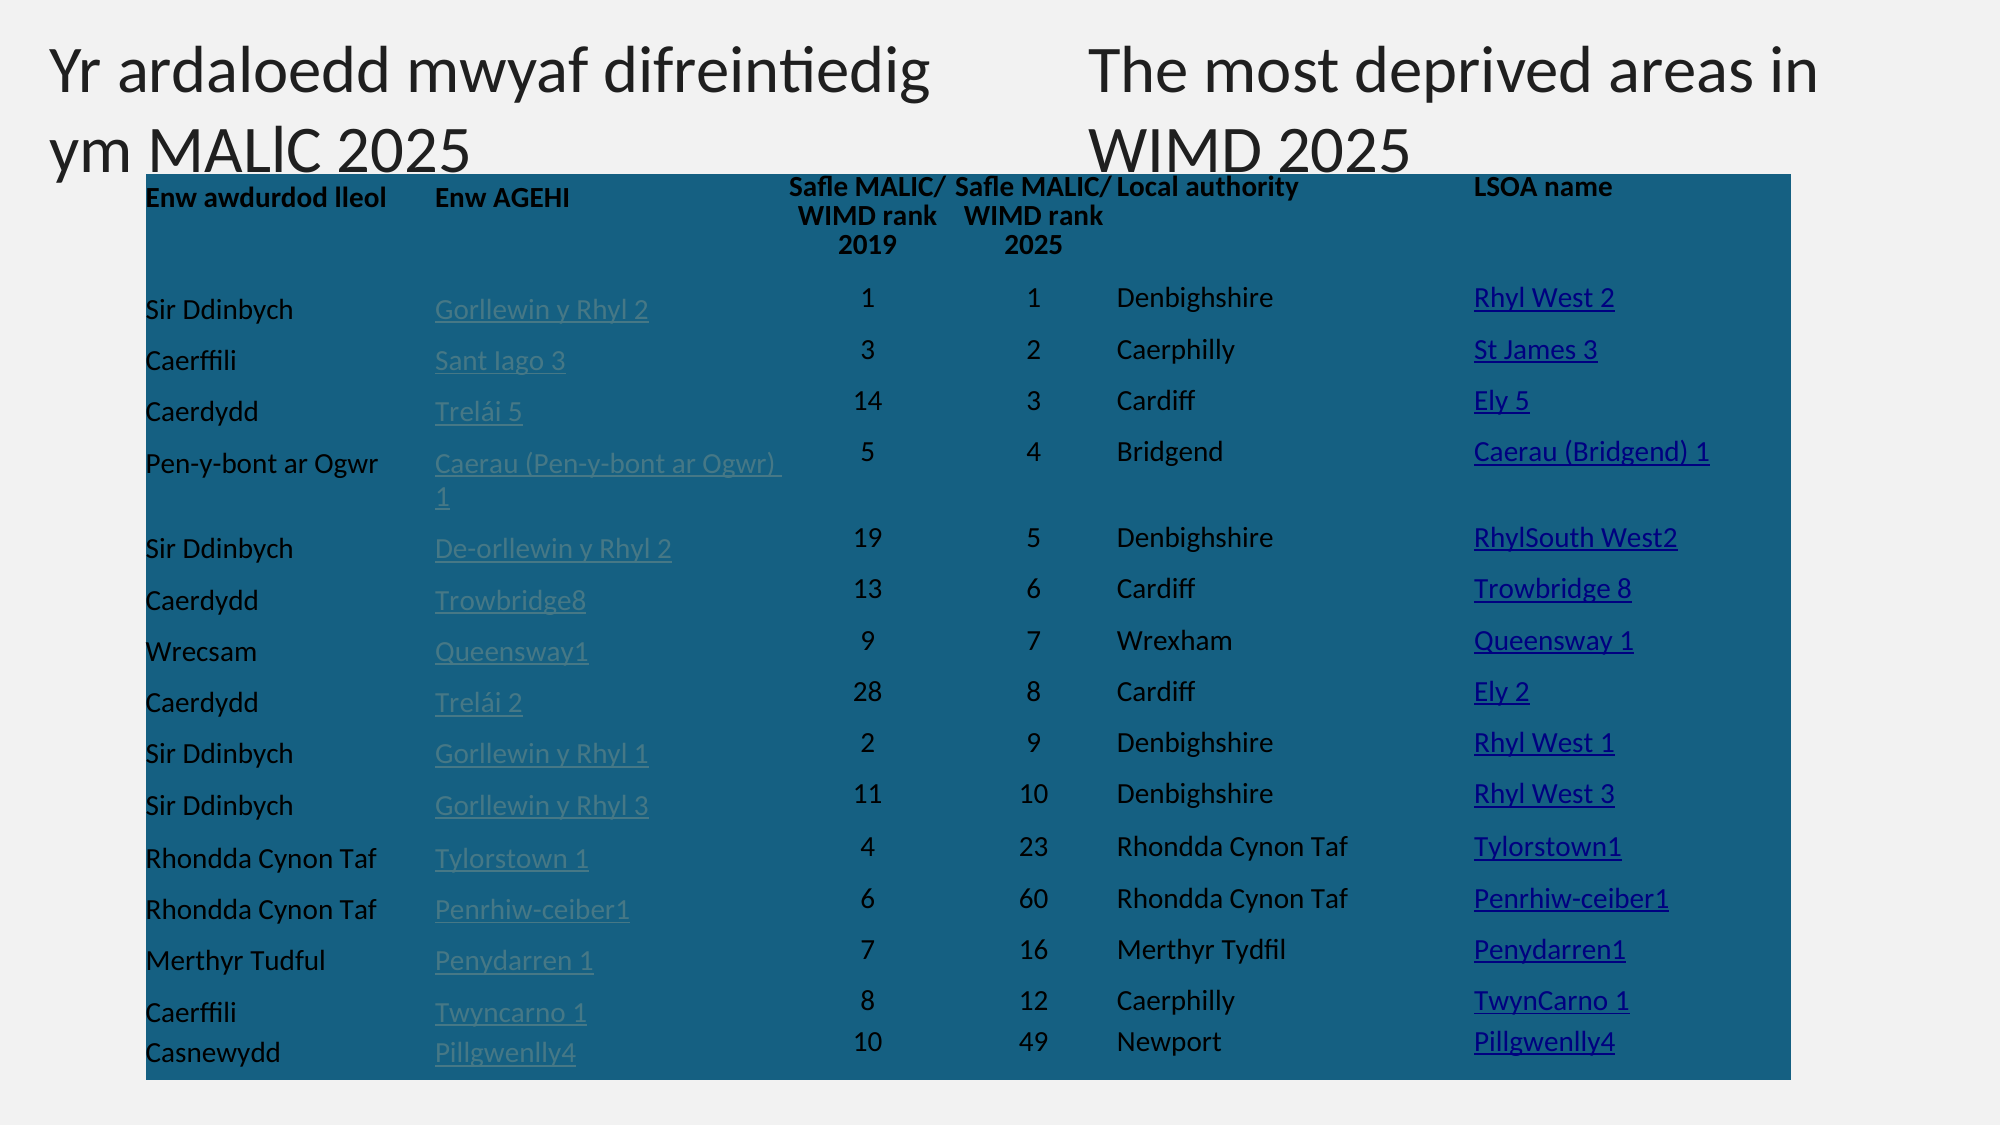

Yr ardaloedd mwyaf difreintiedig ym MALlC 2025
The most deprived areas in WIMD 2025
| Enw awdurdod lleol | Enw AGEHI | Safle MALIC/ WIMD rank 2019 | Safle MALIC/ WIMD rank 2025 | Local authority | LSOA name |
| --- | --- | --- | --- | --- | --- |
| Sir Ddinbych | Gorllewin y Rhyl 2 | 1 | 1 | Denbighshire | Rhyl West 2 |
| Caerffili | Sant Iago 3 | 3 | 2 | Caerphilly | St James 3 |
| Caerdydd | Trelái 5 | 14 | 3 | Cardiff | Ely 5 |
| Pen-y-bont ar Ogwr | Caerau (Pen-y-bont ar Ogwr) 1 | 5 | 4 | Bridgend | Caerau (Bridgend) 1 |
| Sir Ddinbych | De-orllewin y Rhyl 2 | 19 | 5 | Denbighshire | RhylSouth West2 |
| Caerdydd | Trowbridge8 | 13 | 6 | Cardiff | Trowbridge 8 |
| Wrecsam | Queensway1 | 9 | 7 | Wrexham | Queensway 1 |
| Caerdydd | Trelái 2 | 28 | 8 | Cardiff | Ely 2 |
| Sir Ddinbych | Gorllewin y Rhyl 1 | 2 | 9 | Denbighshire | Rhyl West 1 |
| Sir Ddinbych | Gorllewin y Rhyl 3 | 11 | 10 | Denbighshire | Rhyl West 3 |
| Rhondda Cynon Taf | Tylorstown 1 | 4 | 23 | Rhondda Cynon Taf | Tylorstown1 |
| Rhondda Cynon Taf | Penrhiw-ceiber1 | 6 | 60 | Rhondda Cynon Taf | Penrhiw-ceiber1 |
| Merthyr Tudful | Penydarren 1 | 7 | 16 | Merthyr Tydfil | Penydarren1 |
| Caerffili | Twyncarno 1 | 8 | 12 | Caerphilly | TwynCarno 1 |
| Casnewydd | Pillgwenlly4 | 10 | 49 | Newport | Pillgwenlly4 |